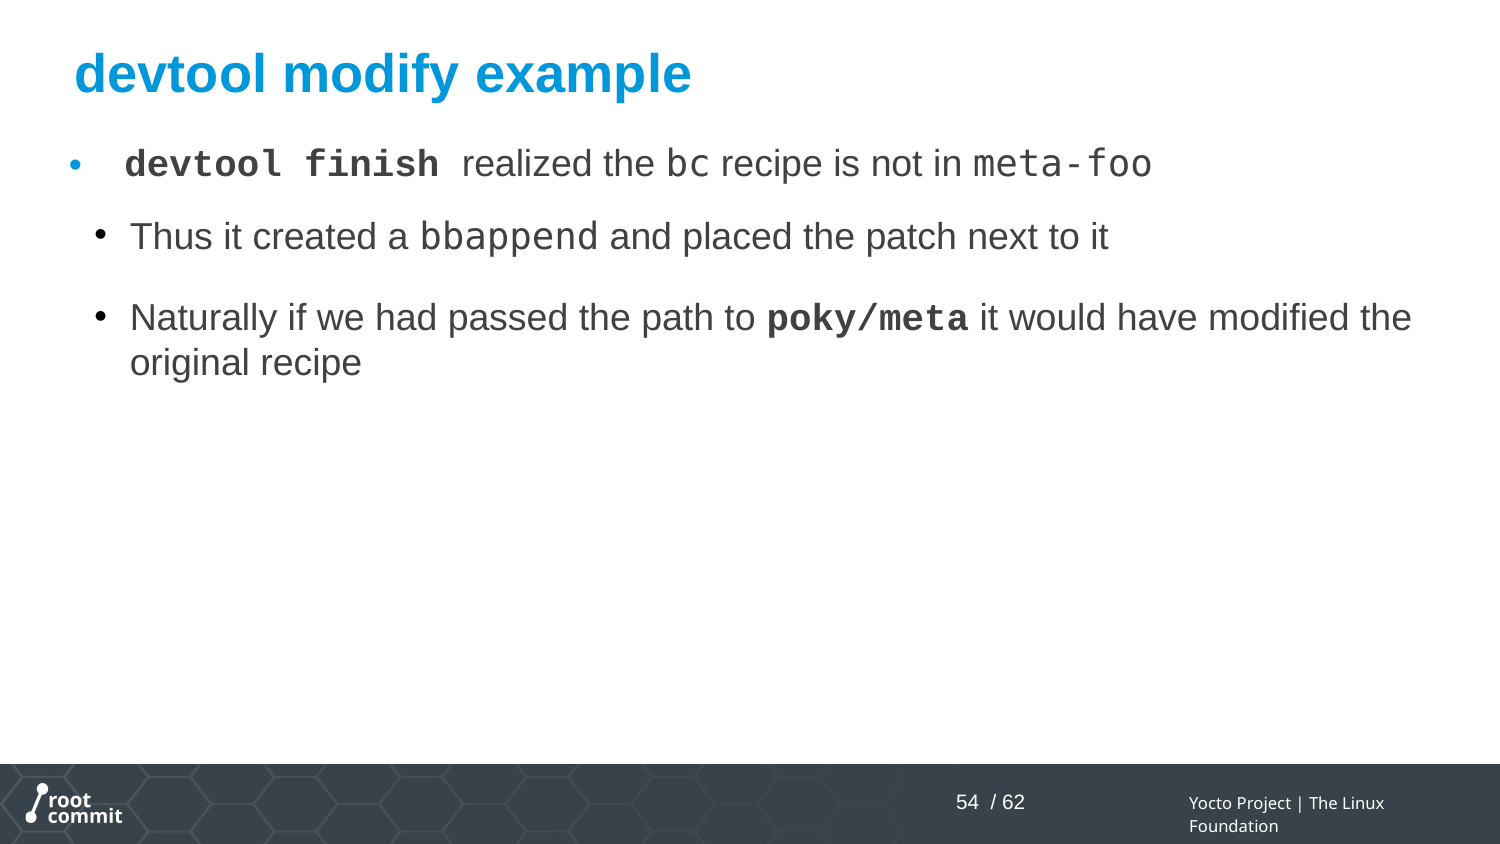

devtool modify example
devtool finish realized the bc recipe is not in meta-foo
Thus it created a bbappend and placed the patch next to it
Naturally if we had passed the path to poky/meta it would have modified the original recipe